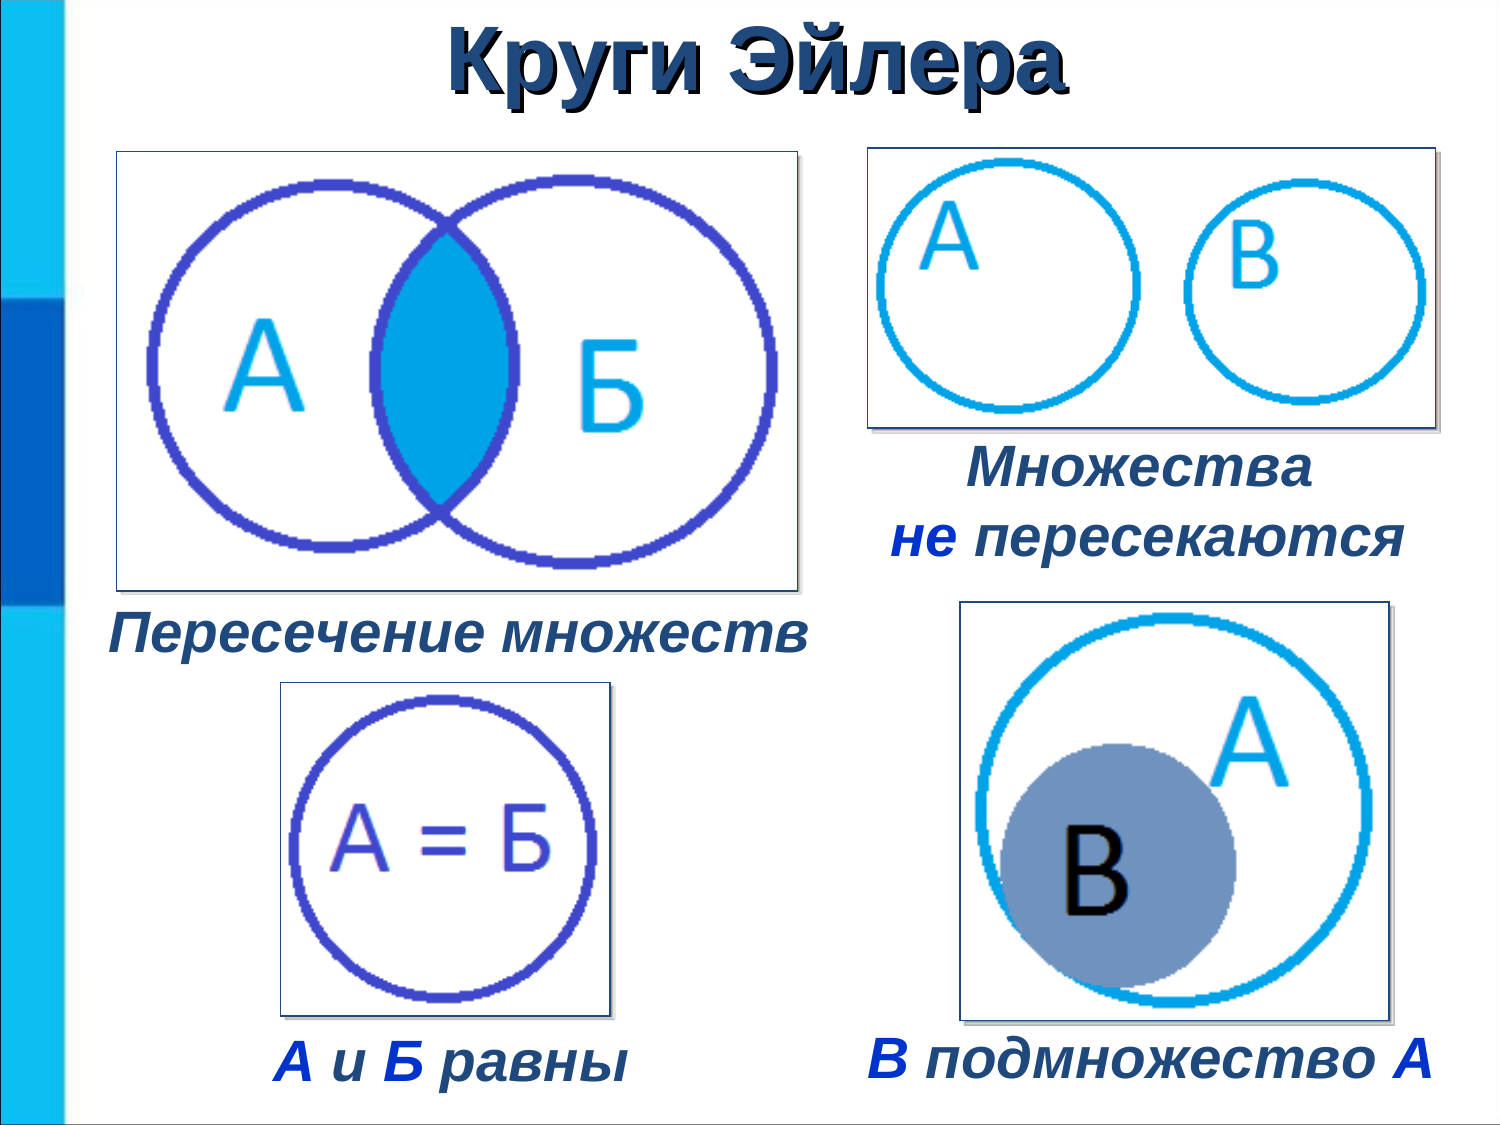

Круги Эйлера
Множества
не пересекаются
Пересечение множеств
В подмножество А
А и Б равны